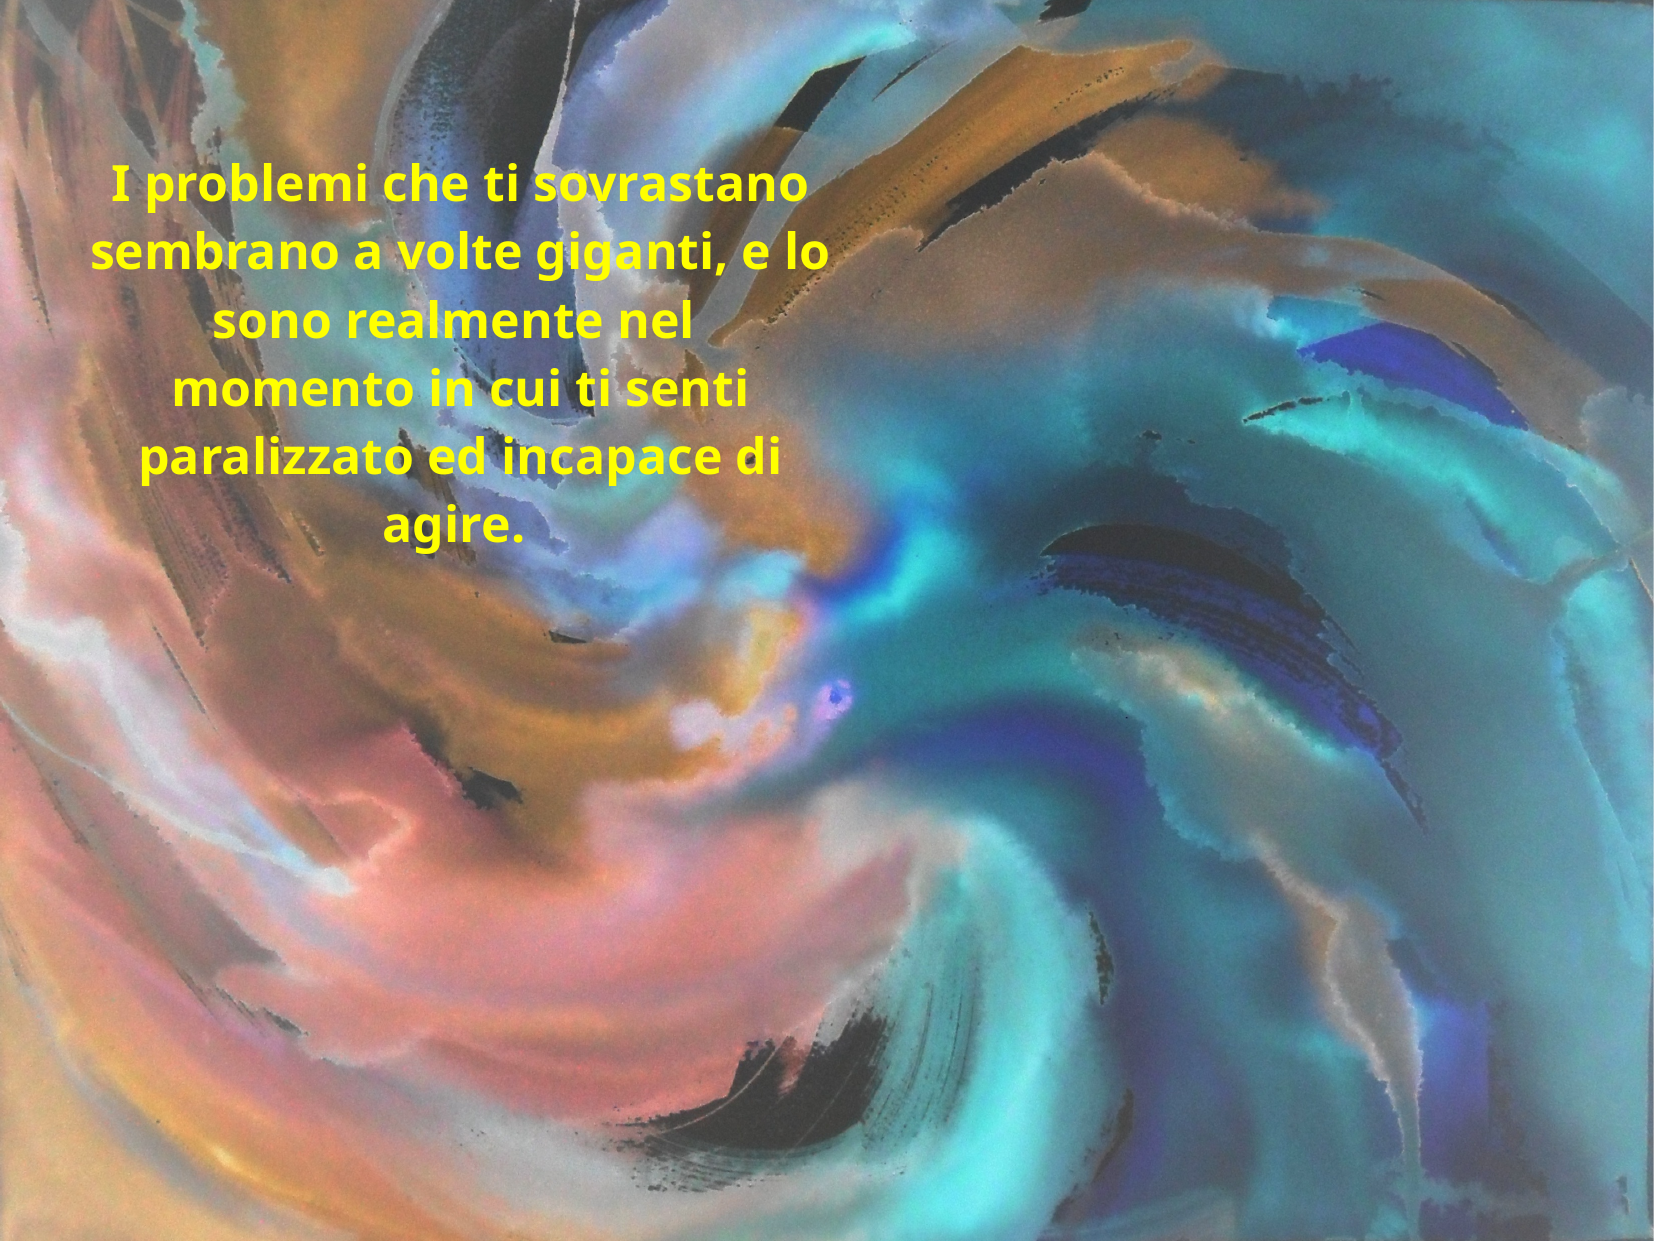

# I problemi che ti sovrastano sembrano a volte giganti, e lo sono realmente nel momento in cui ti senti paralizzato ed incapace di agire.